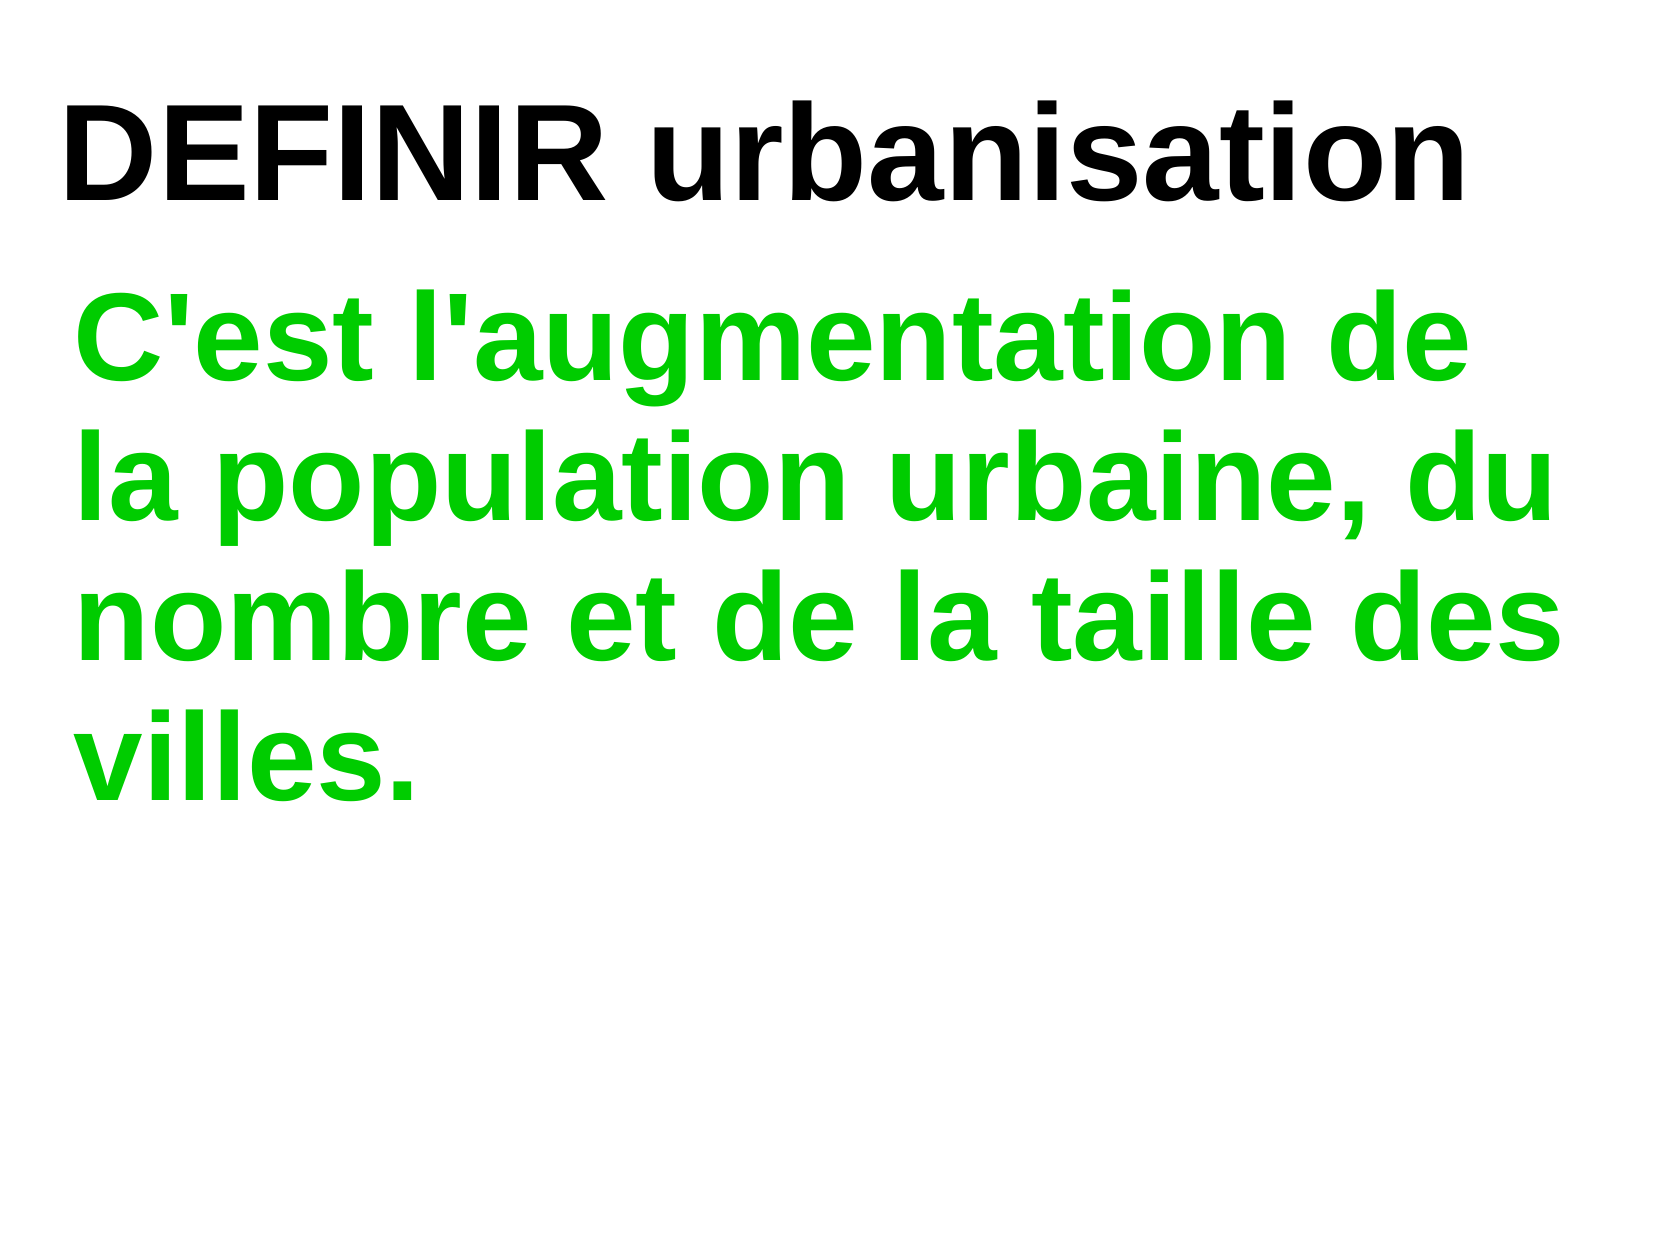

# DEFINIR urbanisation
C'est l'augmentation de la population urbaine, du nombre et de la taille des villes.